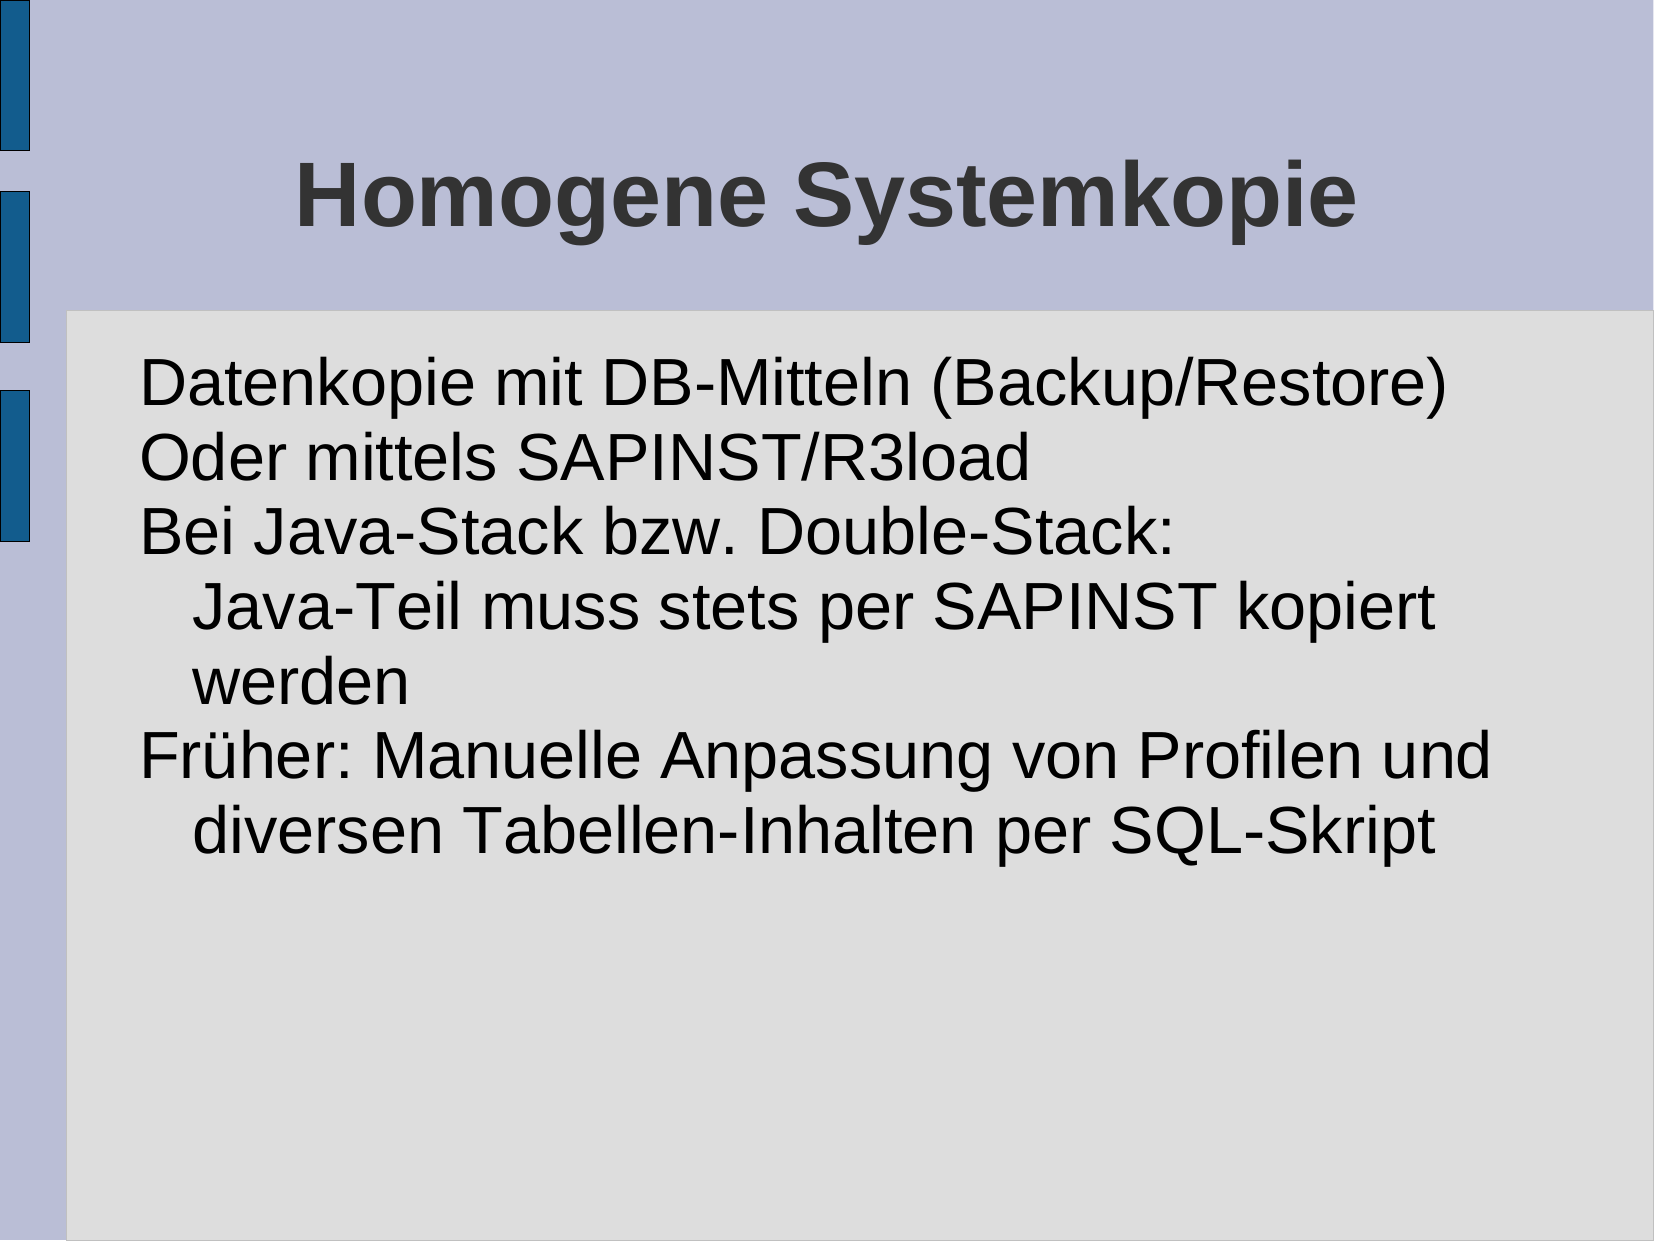

# Homogene Systemkopie
Datenkopie mit DB-Mitteln (Backup/Restore)
Oder mittels SAPINST/R3load
Bei Java-Stack bzw. Double-Stack:
Java-Teil muss stets per SAPINST kopiert werden
Früher: Manuelle Anpassung von Profilen und diversen Tabellen-Inhalten per SQL-Skript